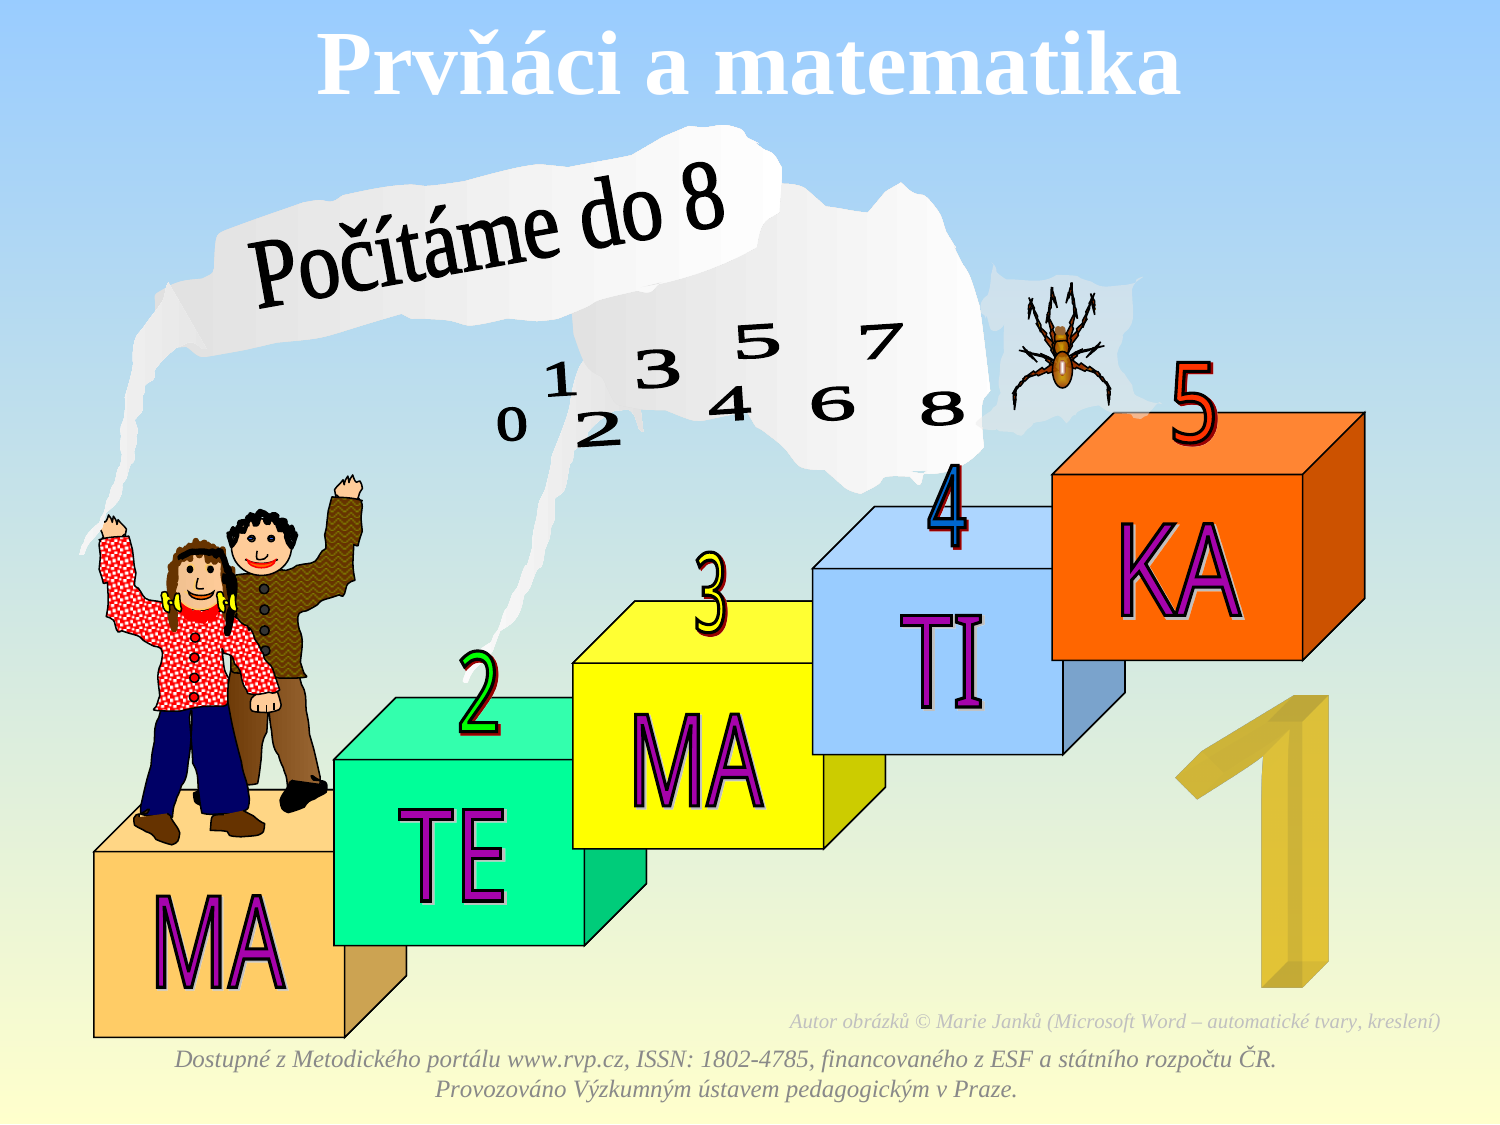

5
7
3
1
5
4
KA
TI
3
MA
2
TE
MA
4
6
8
0
2
Počítáme do 8
# Prvňáci a matematika
1
Autor obrázků © Marie Janků (Microsoft Word – automatické tvary, kreslení)
Dostupné z Metodického portálu www.rvp.cz, ISSN: 1802-4785, financovaného z ESF a státního rozpočtu ČR. Provozováno Výzkumným ústavem pedagogickým v Praze.